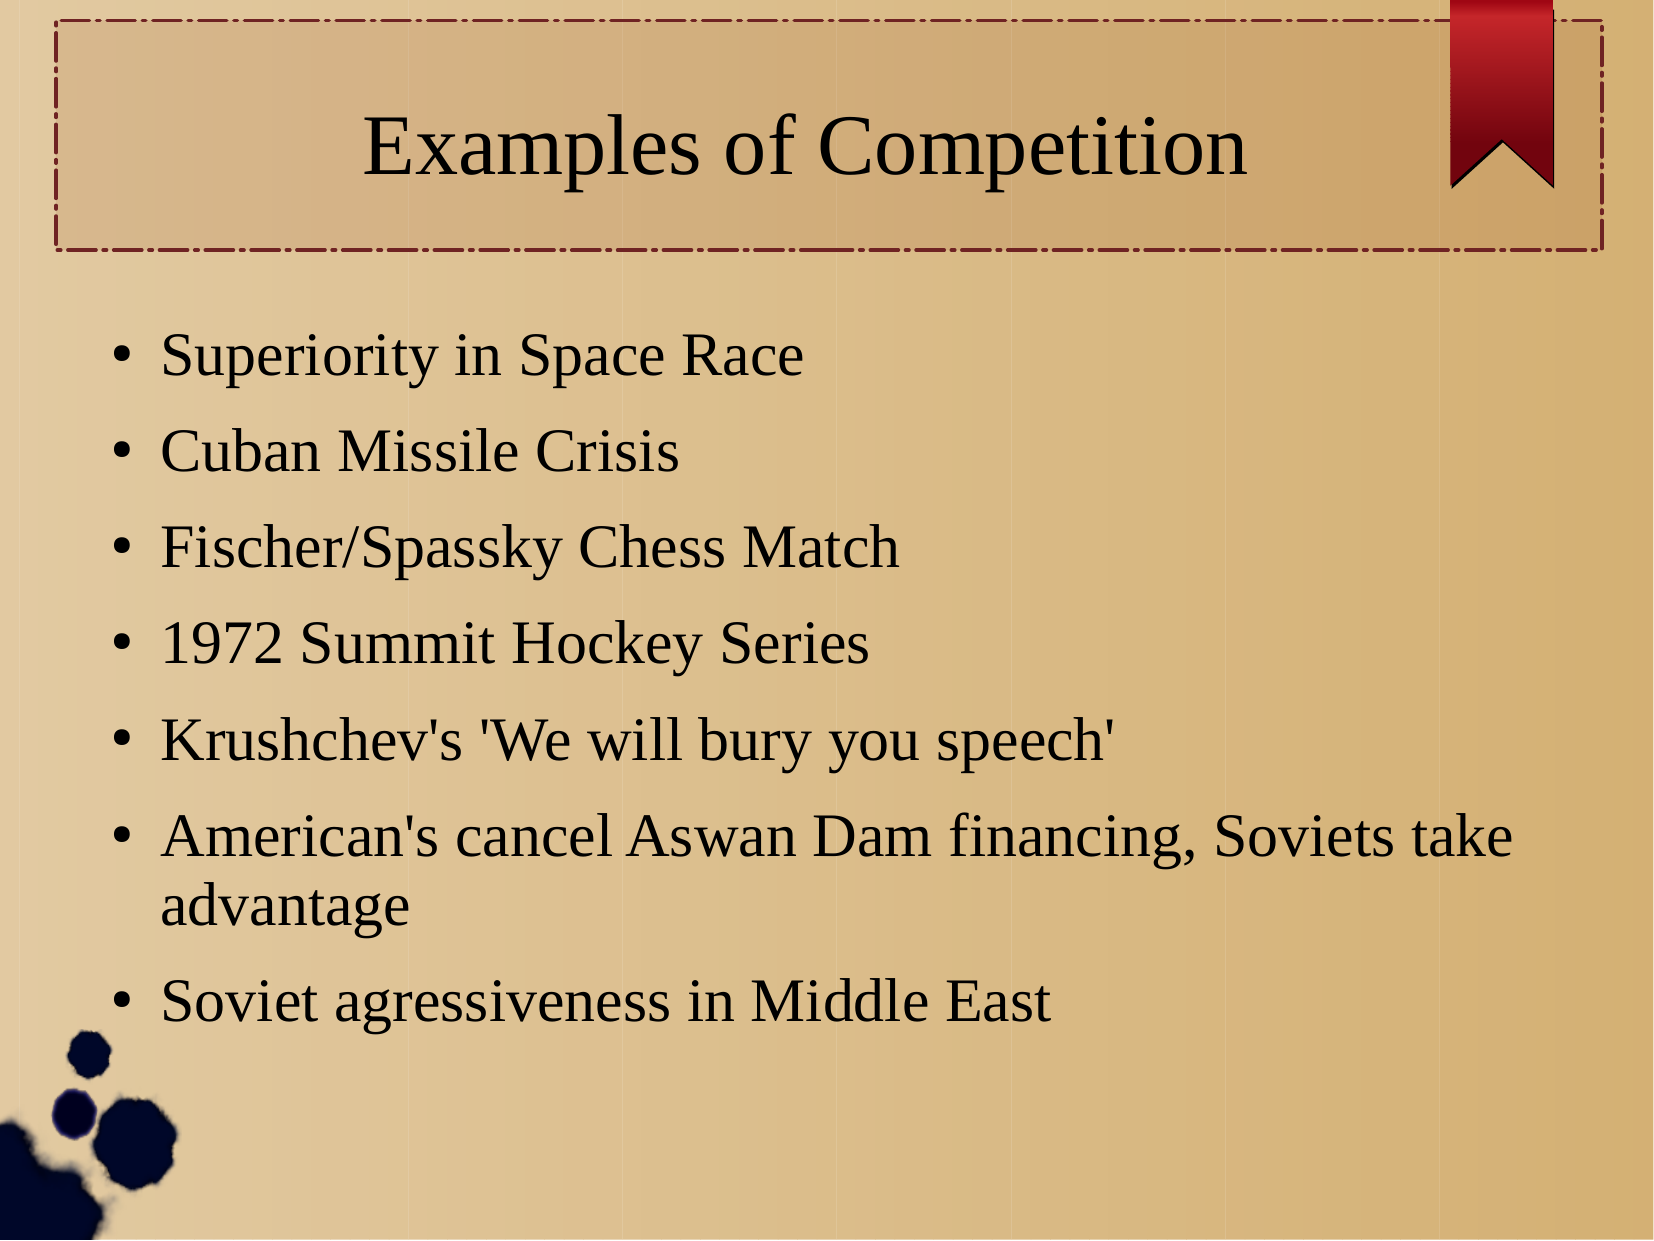

# Examples of Competition
Superiority in Space Race
Cuban Missile Crisis
Fischer/Spassky Chess Match
1972 Summit Hockey Series
Krushchev's 'We will bury you speech'
American's cancel Aswan Dam financing, Soviets take advantage
Soviet agressiveness in Middle East